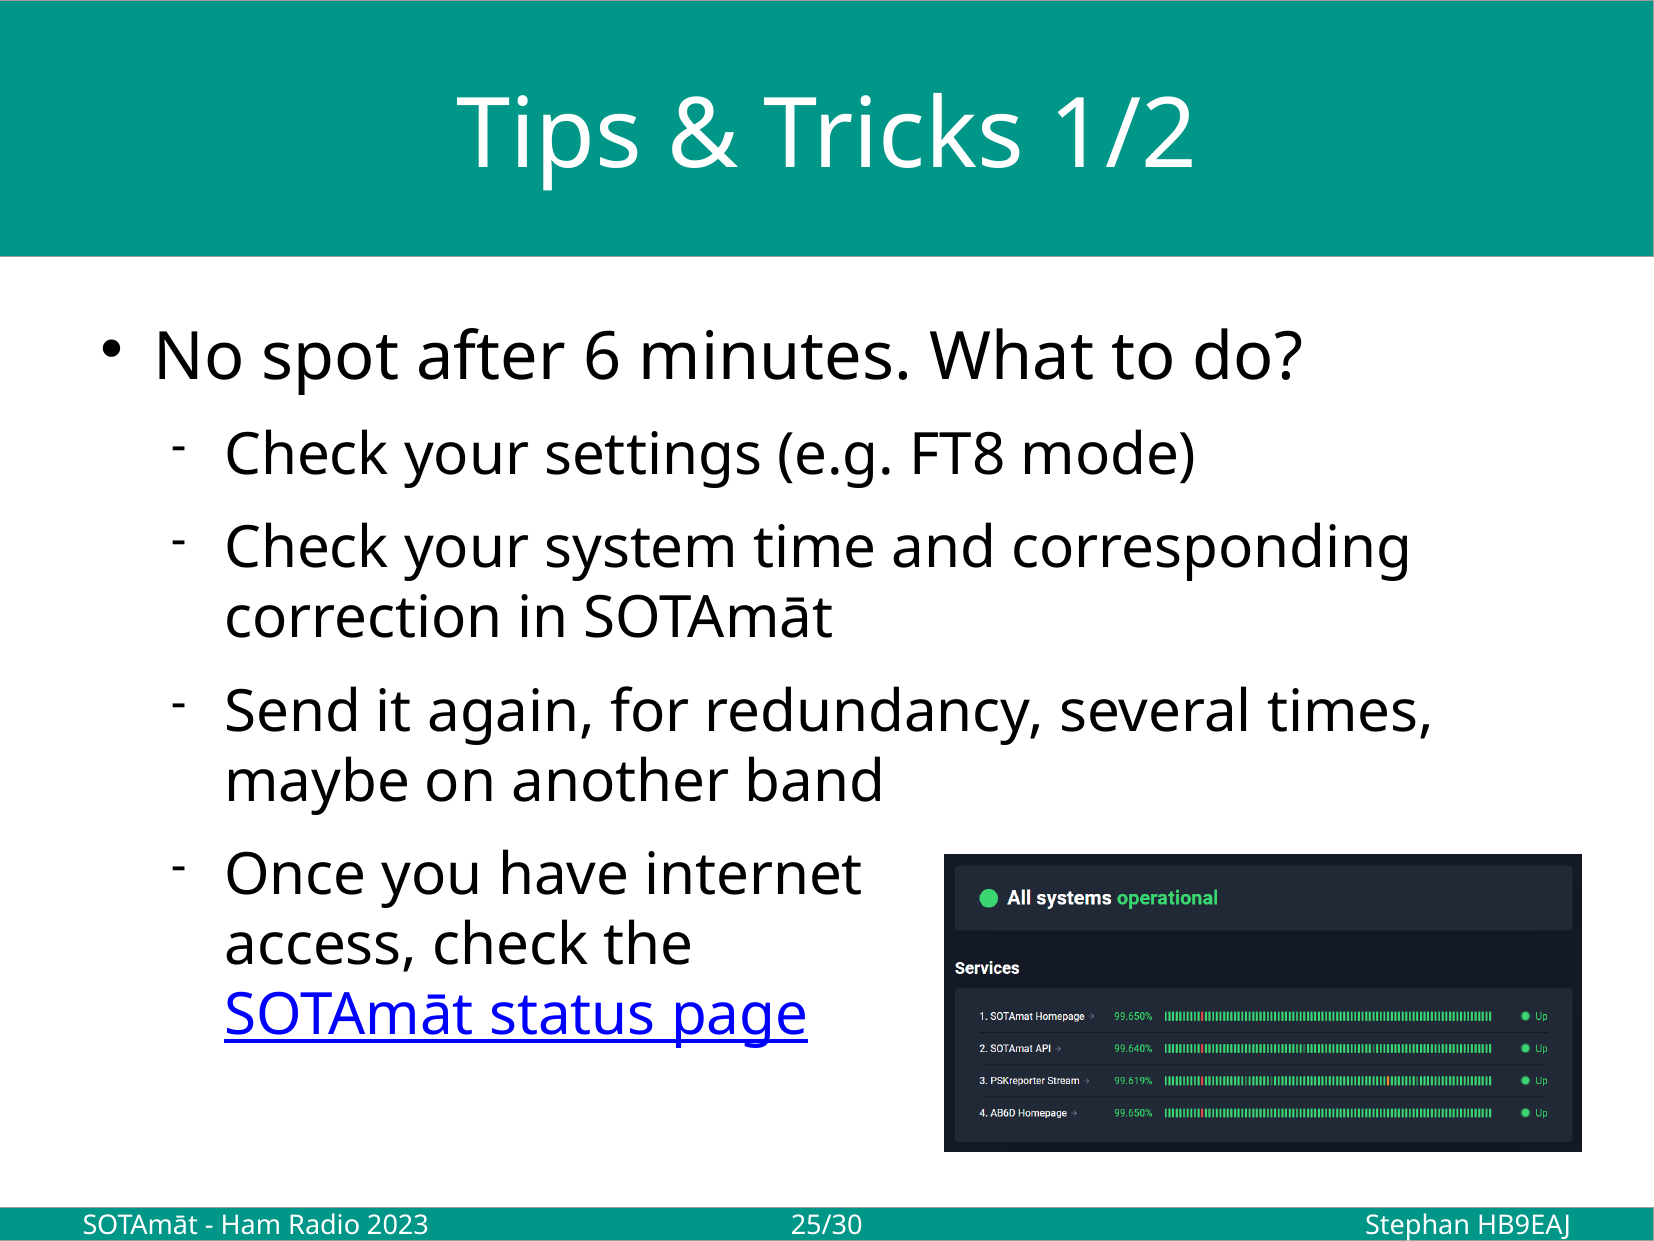

# Tips & Tricks 1/2
No spot after 6 minutes. What to do?
Check your settings (e.g. FT8 mode)
Check your system time and corresponding correction in SOTAmāt
Send it again, for redundancy, several times, maybe on another band
Once you have internet
access, check the
SOTAmāt status page
Portable 7-Band EFHW-Antenne